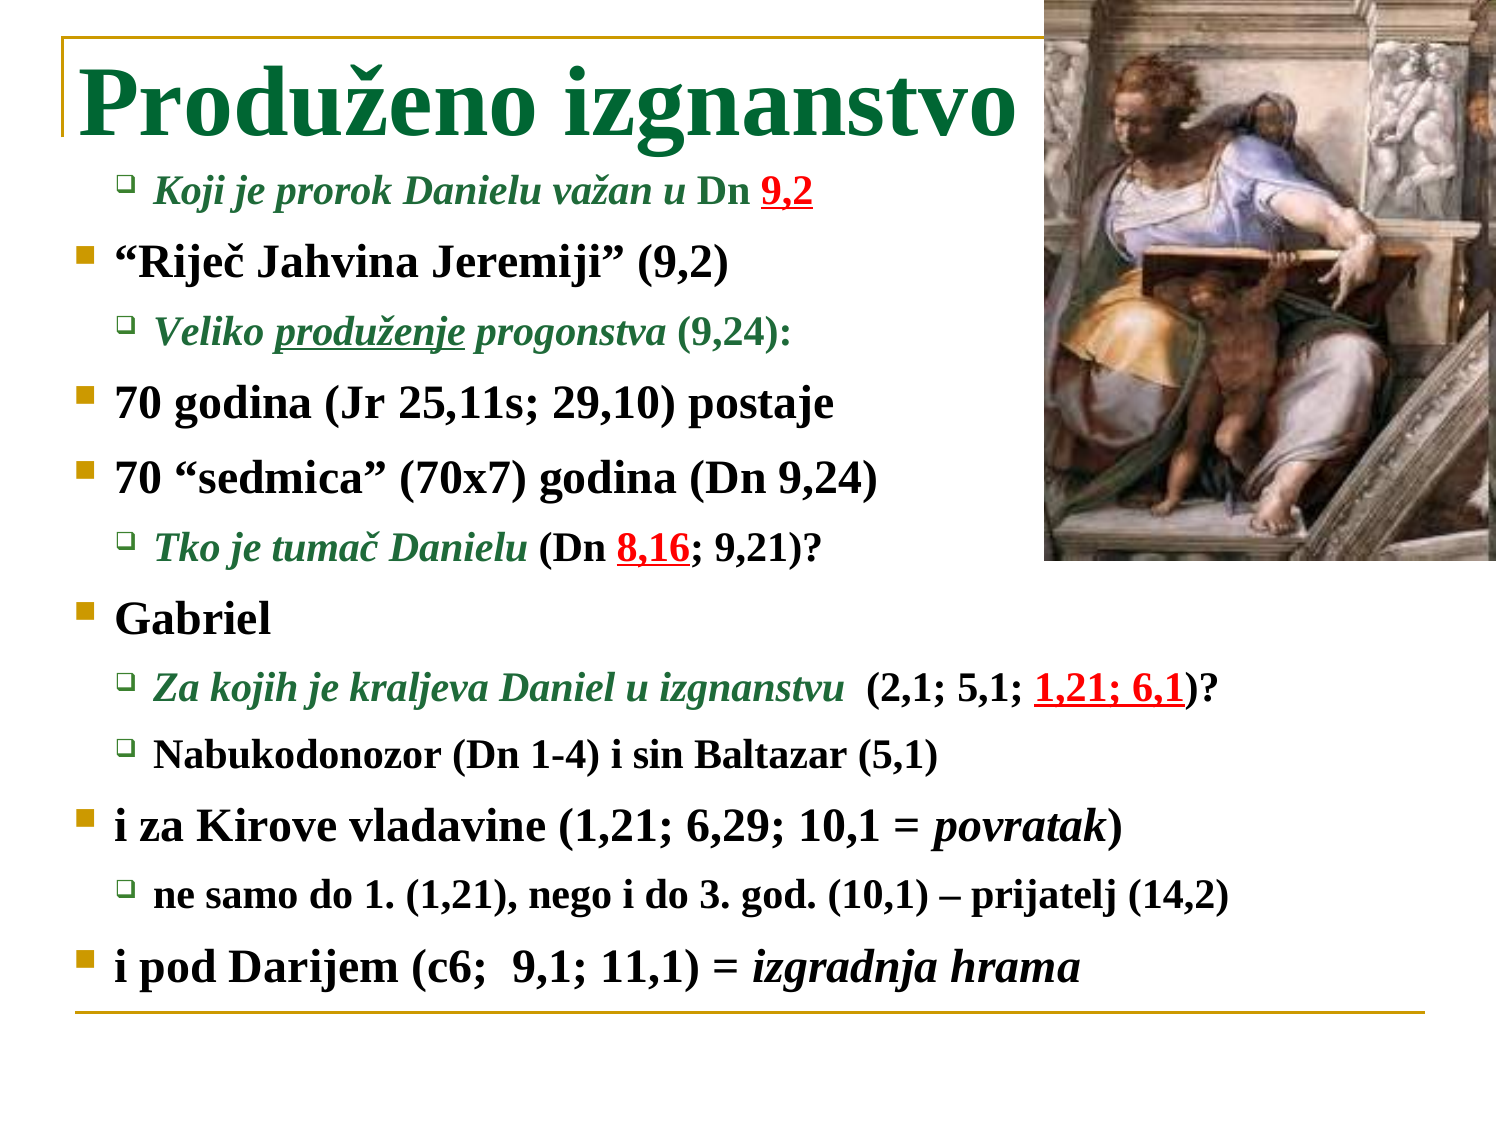

# Produženo izgnanstvo
Koji je prorok Danielu važan u Dn 9,2
“Riječ Jahvina Jeremiji” (9,2)
Veliko produženje progonstva (9,24):
70 godina (Jr 25,11s; 29,10) postaje
70 “sedmica” (70x7) godina (Dn 9,24)
Tko je tumač Danielu (Dn 8,16; 9,21)?
Gabriel
Za kojih je kraljeva Daniel u izgnanstvu (2,1; 5,1; 1,21; 6,1)?
Nabukodonozor (Dn 1-4) i sin Baltazar (5,1)
i za Kirove vladavine (1,21; 6,29; 10,1 = povratak)
ne samo do 1. (1,21), nego i do 3. god. (10,1) – prijatelj (14,2)
i pod Darijem (c6; 9,1; 11,1) = izgradnja hrama